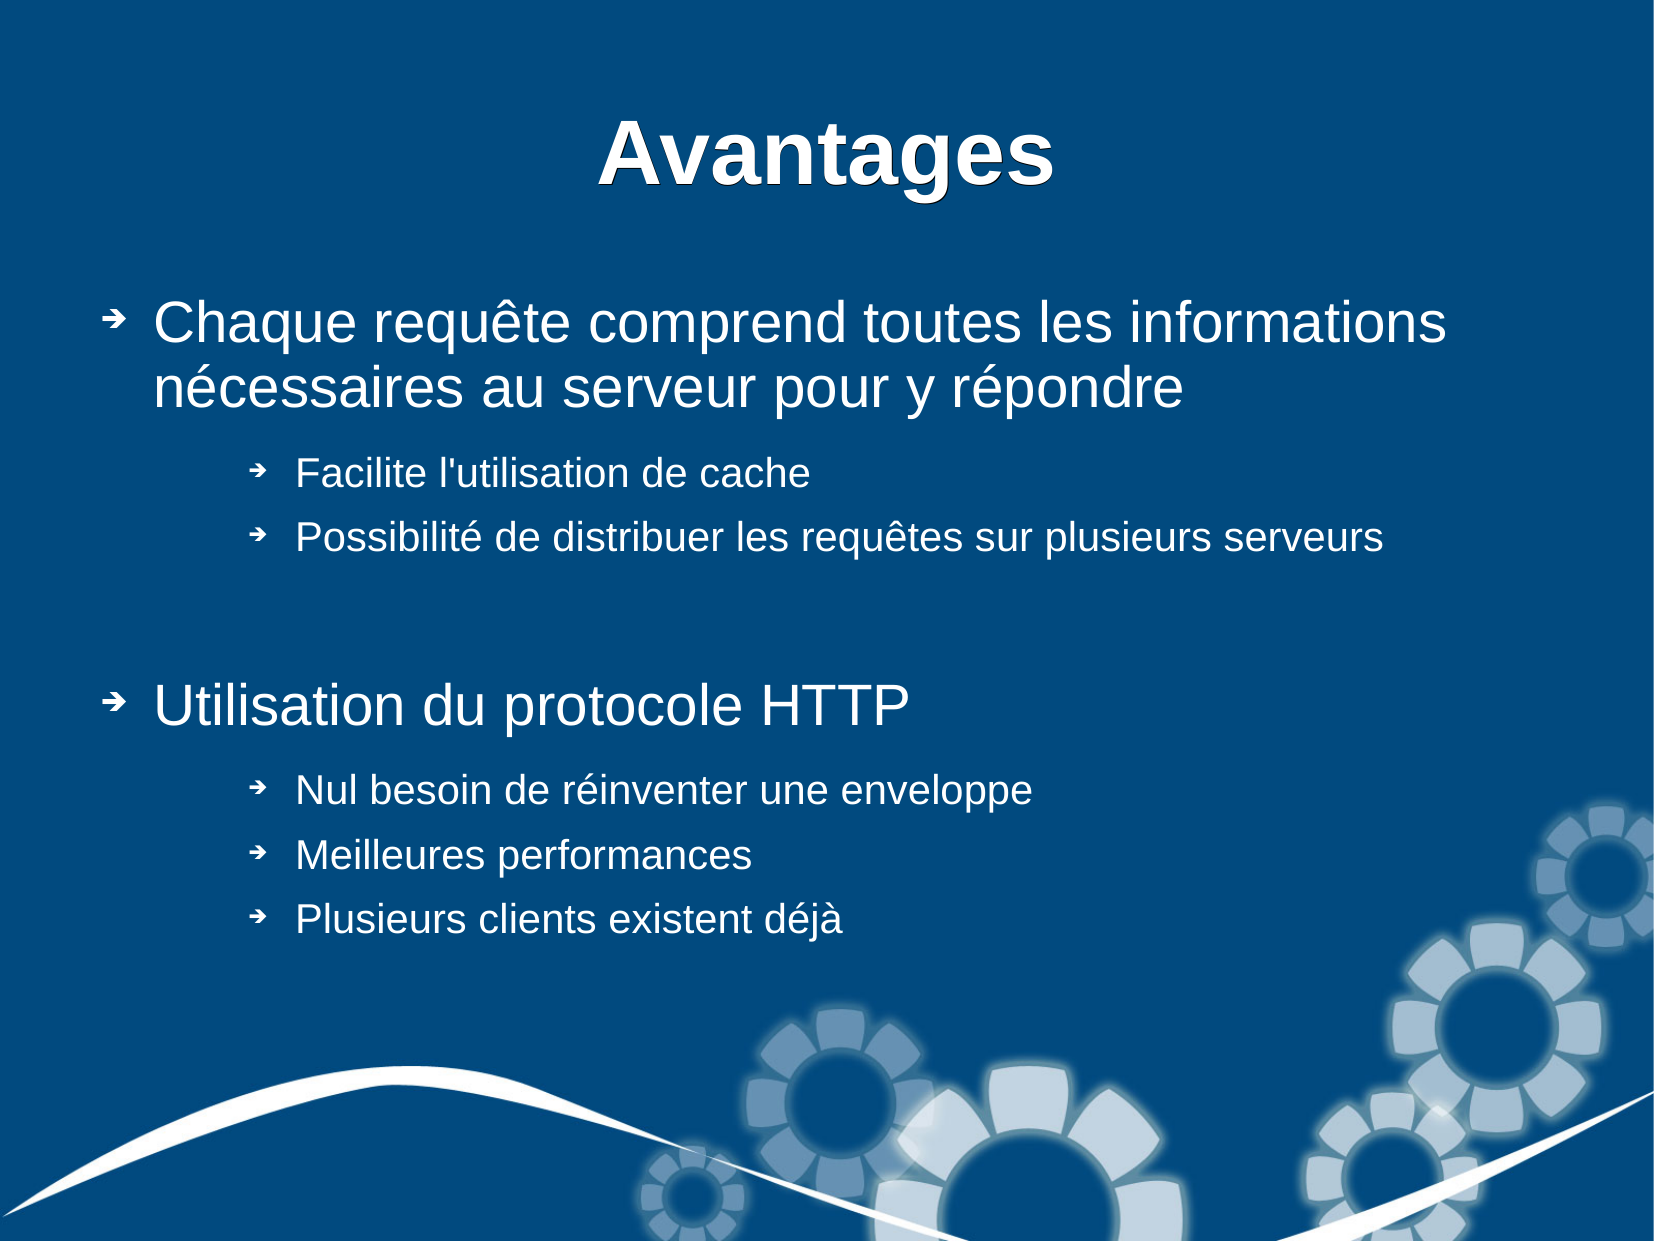

# Avantages
Chaque requête comprend toutes les informations nécessaires au serveur pour y répondre
Facilite l'utilisation de cache
Possibilité de distribuer les requêtes sur plusieurs serveurs
Utilisation du protocole HTTP
Nul besoin de réinventer une enveloppe
Meilleures performances
Plusieurs clients existent déjà